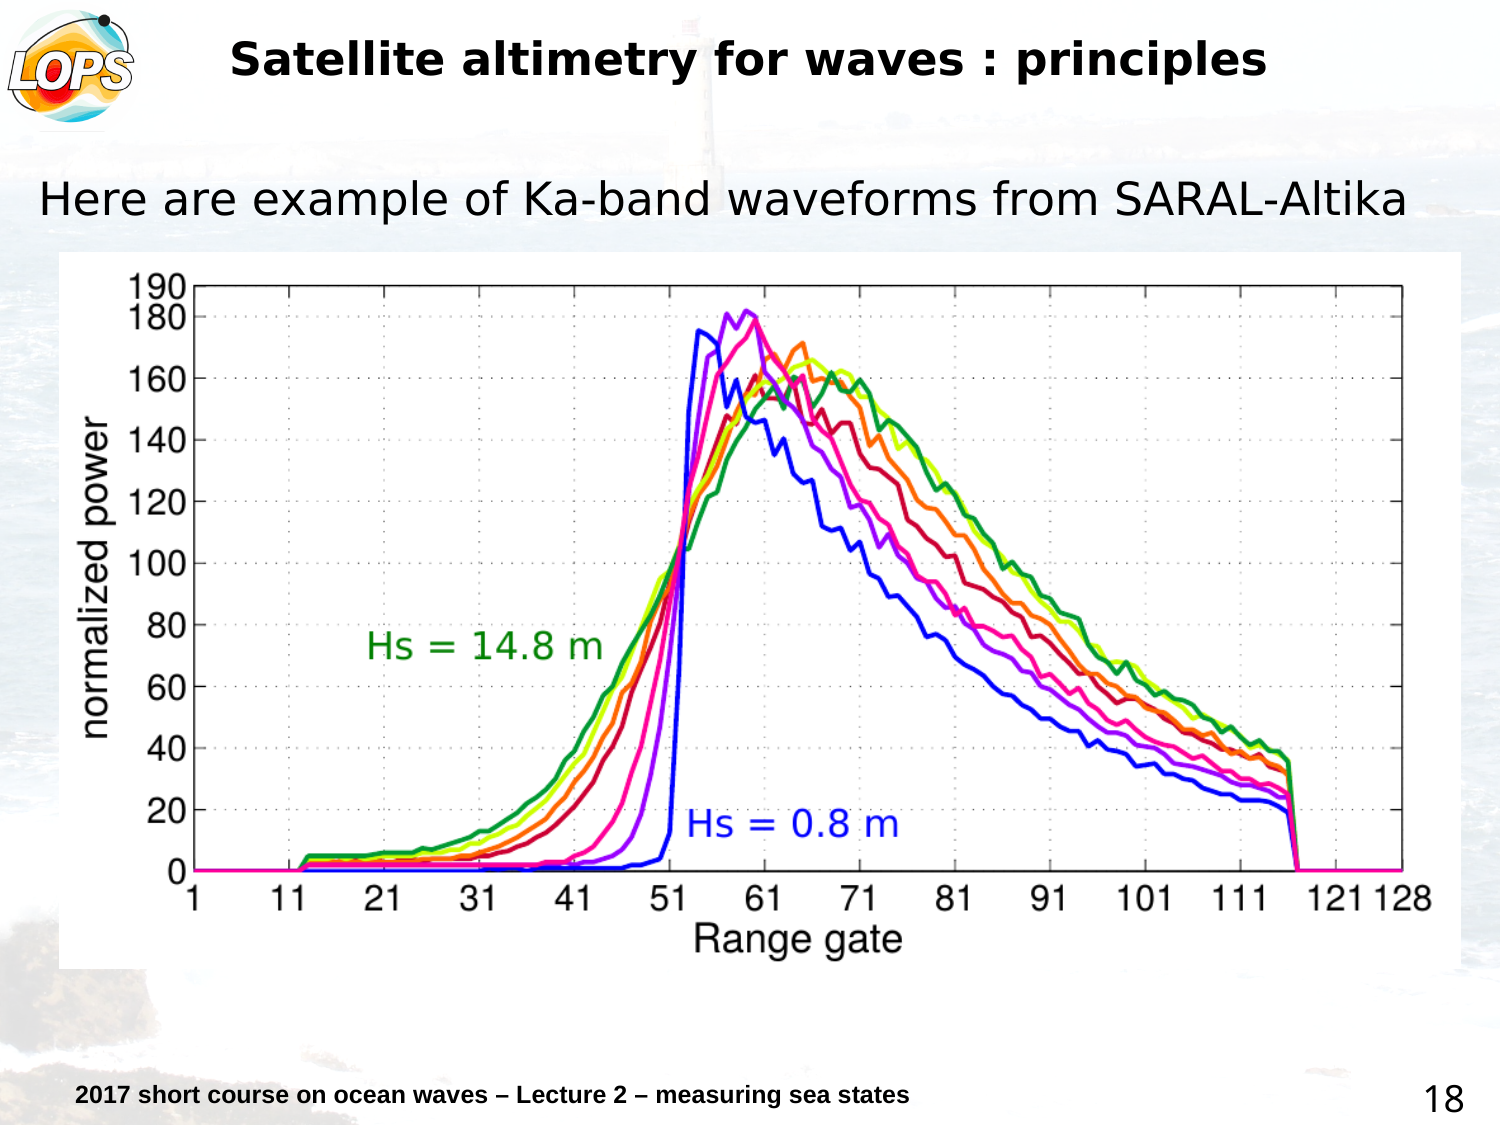

Satellite altimetry for waves : principles
Here are example of Ka-band waveforms from SARAL-Altika
18